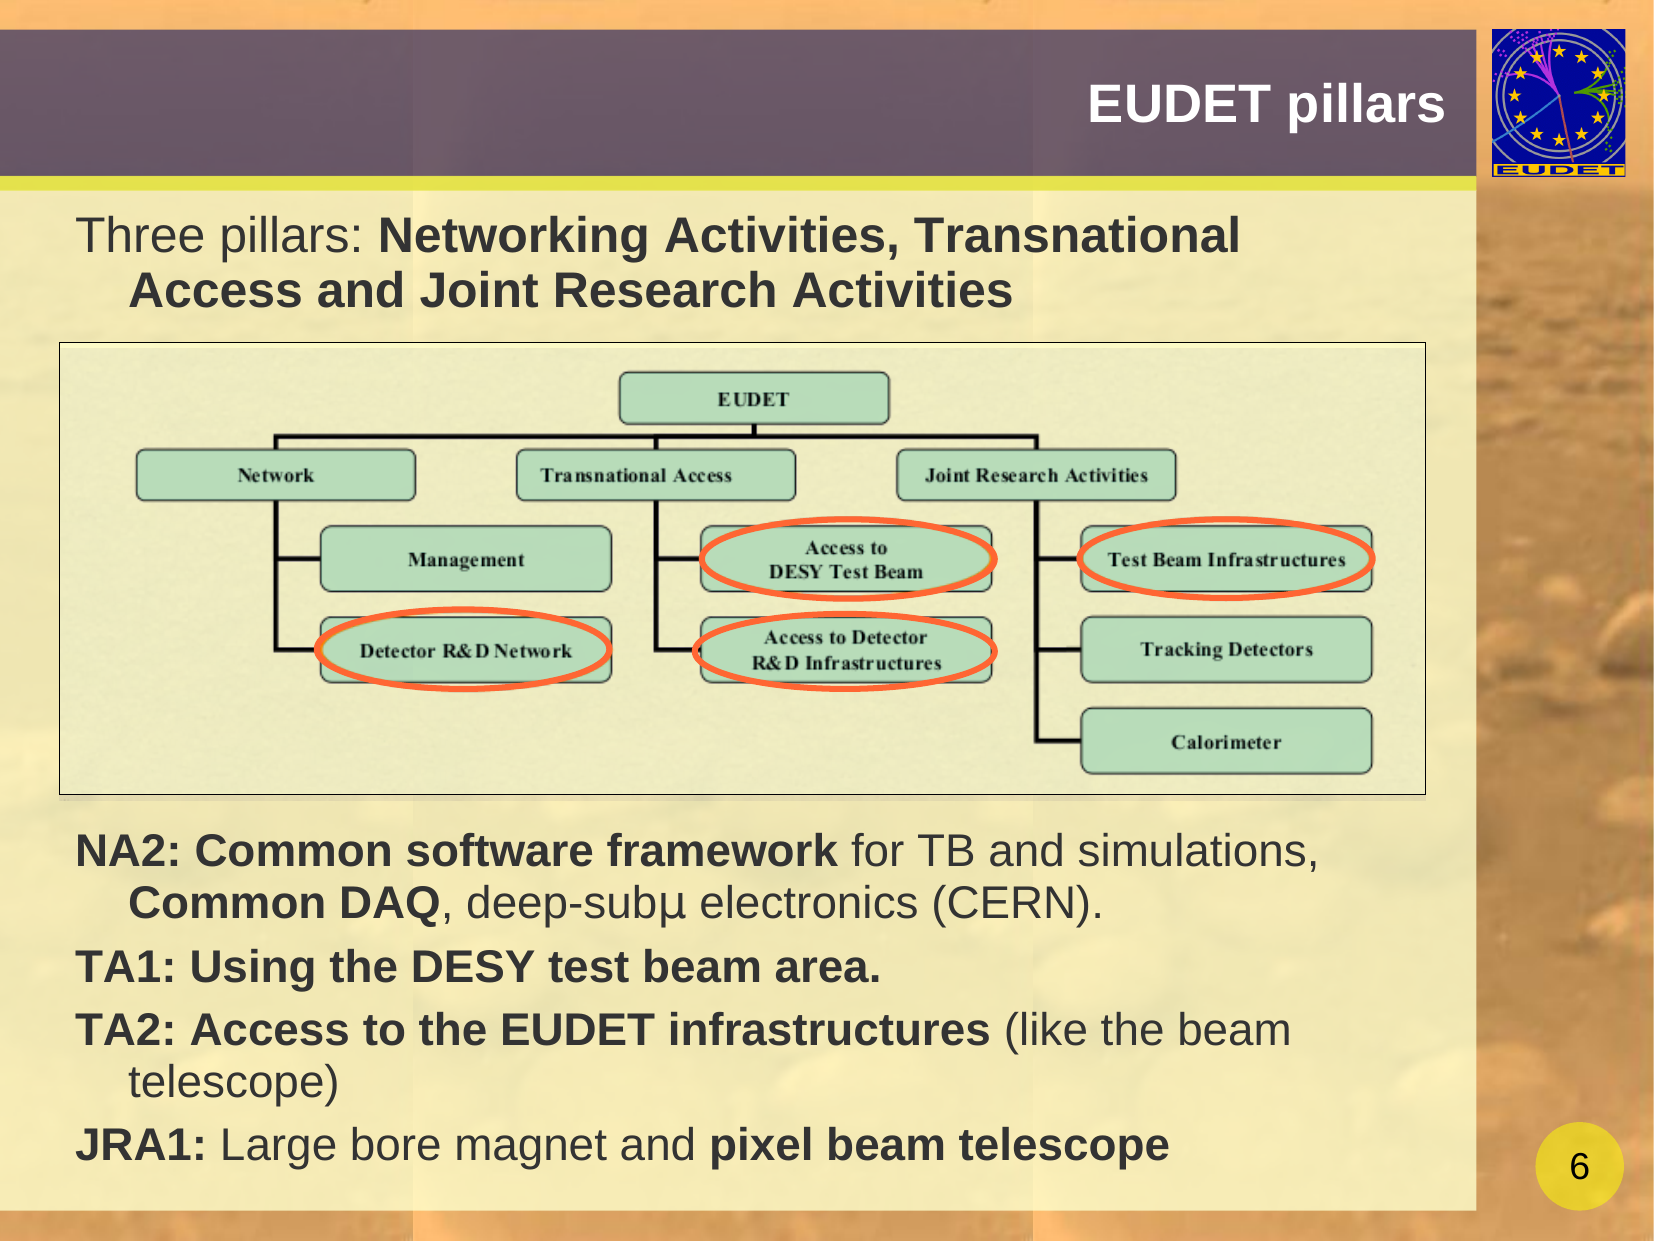

# EUDET pillars
Three pillars: Networking Activities, Transnational Access and Joint Research Activities
NA2: Common software framework for TB and simulations, Common DAQ, deep-subμ electronics (CERN).
TA1: Using the DESY test beam area.
TA2: Access to the EUDET infrastructures (like the beam telescope)
JRA1: Large bore magnet and pixel beam telescope